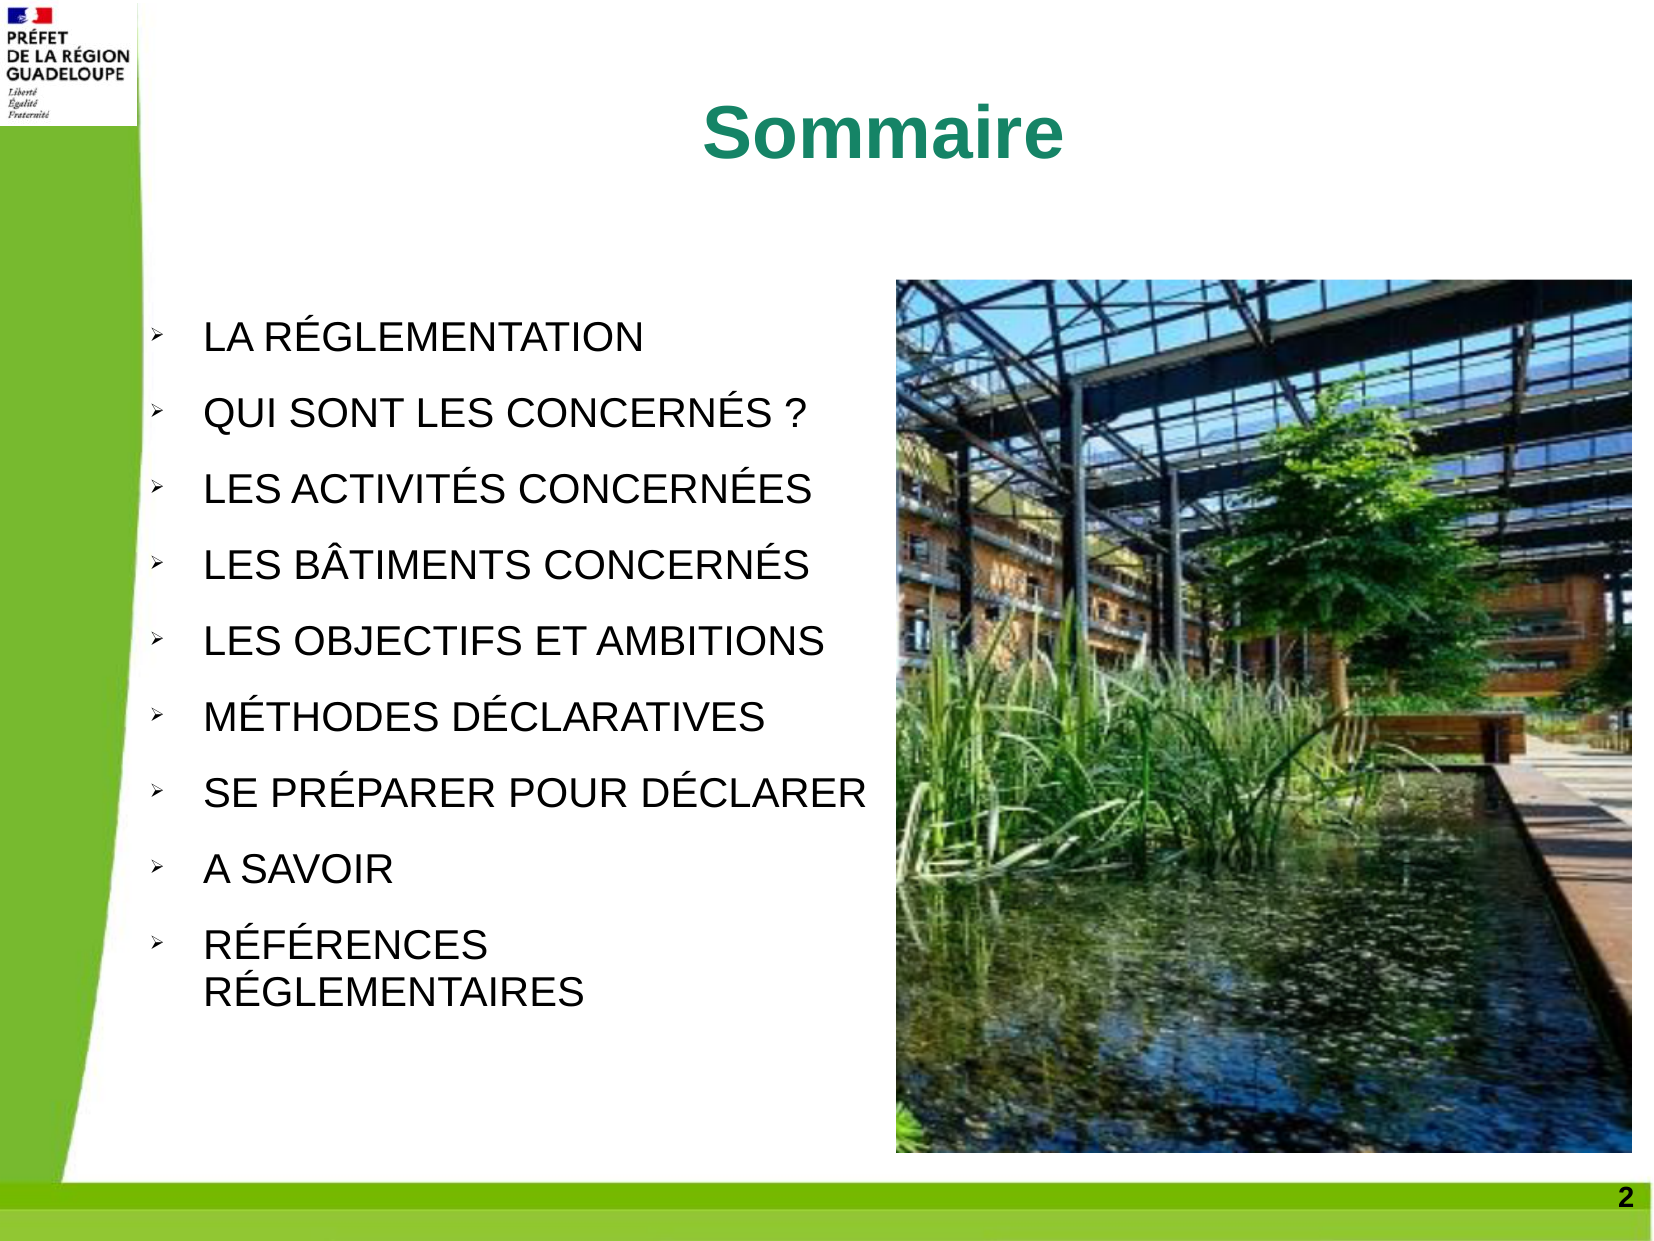

# Sommaire
LA RÉGLEMENTATION
QUI SONT LES CONCERNÉS ?
LES ACTIVITÉS CONCERNÉES
LES BÂTIMENTS CONCERNÉS
LES OBJECTIFS ET AMBITIONS
MÉTHODES DÉCLARATIVES
SE PRÉPARER POUR DÉCLARER
A SAVOIR
RÉFÉRENCES RÉGLEMENTAIRES